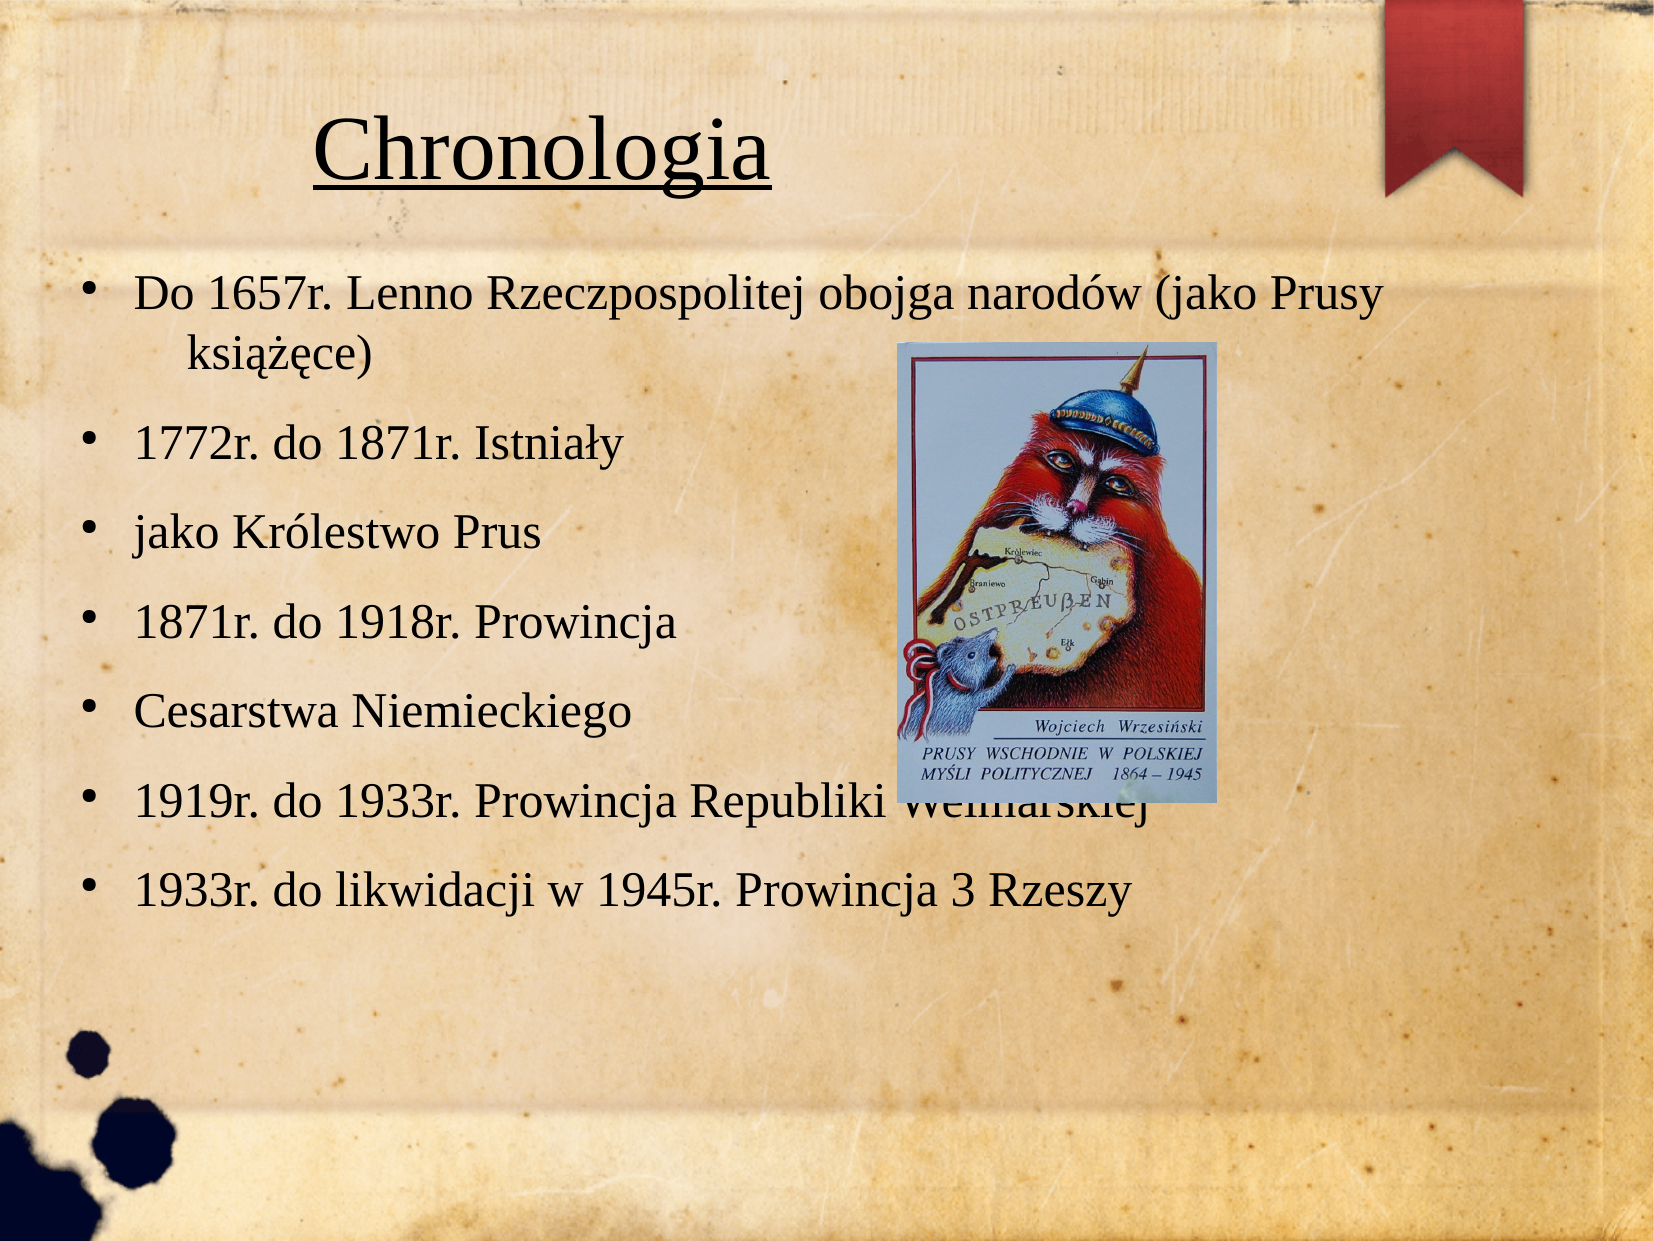

# Chronologia
Do 1657r. Lenno Rzeczpospolitej obojga narodów (jako Prusy książęce)
1772r. do 1871r. Istniały
jako Królestwo Prus
1871r. do 1918r. Prowincja
Cesarstwa Niemieckiego
1919r. do 1933r. Prowincja Republiki Weimarskiej
1933r. do likwidacji w 1945r. Prowincja 3 Rzeszy